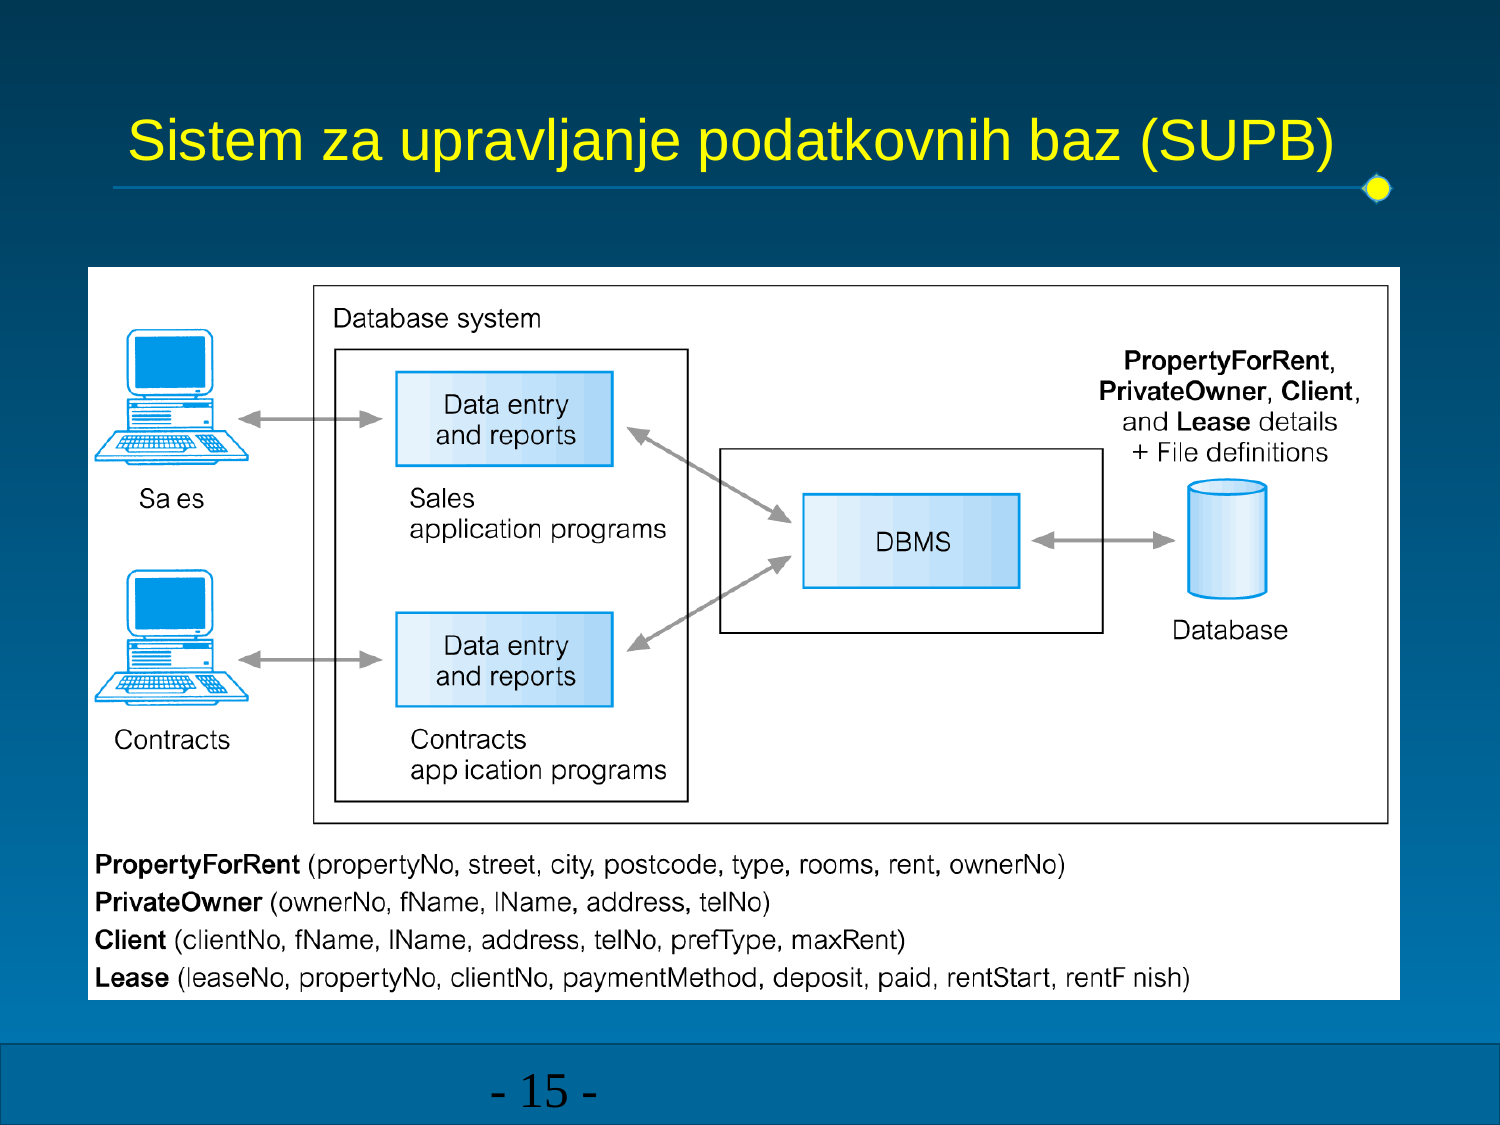

# Sistem za upravljanje podatkovnih baz (SUPB)
(c) Pearson Education 2005